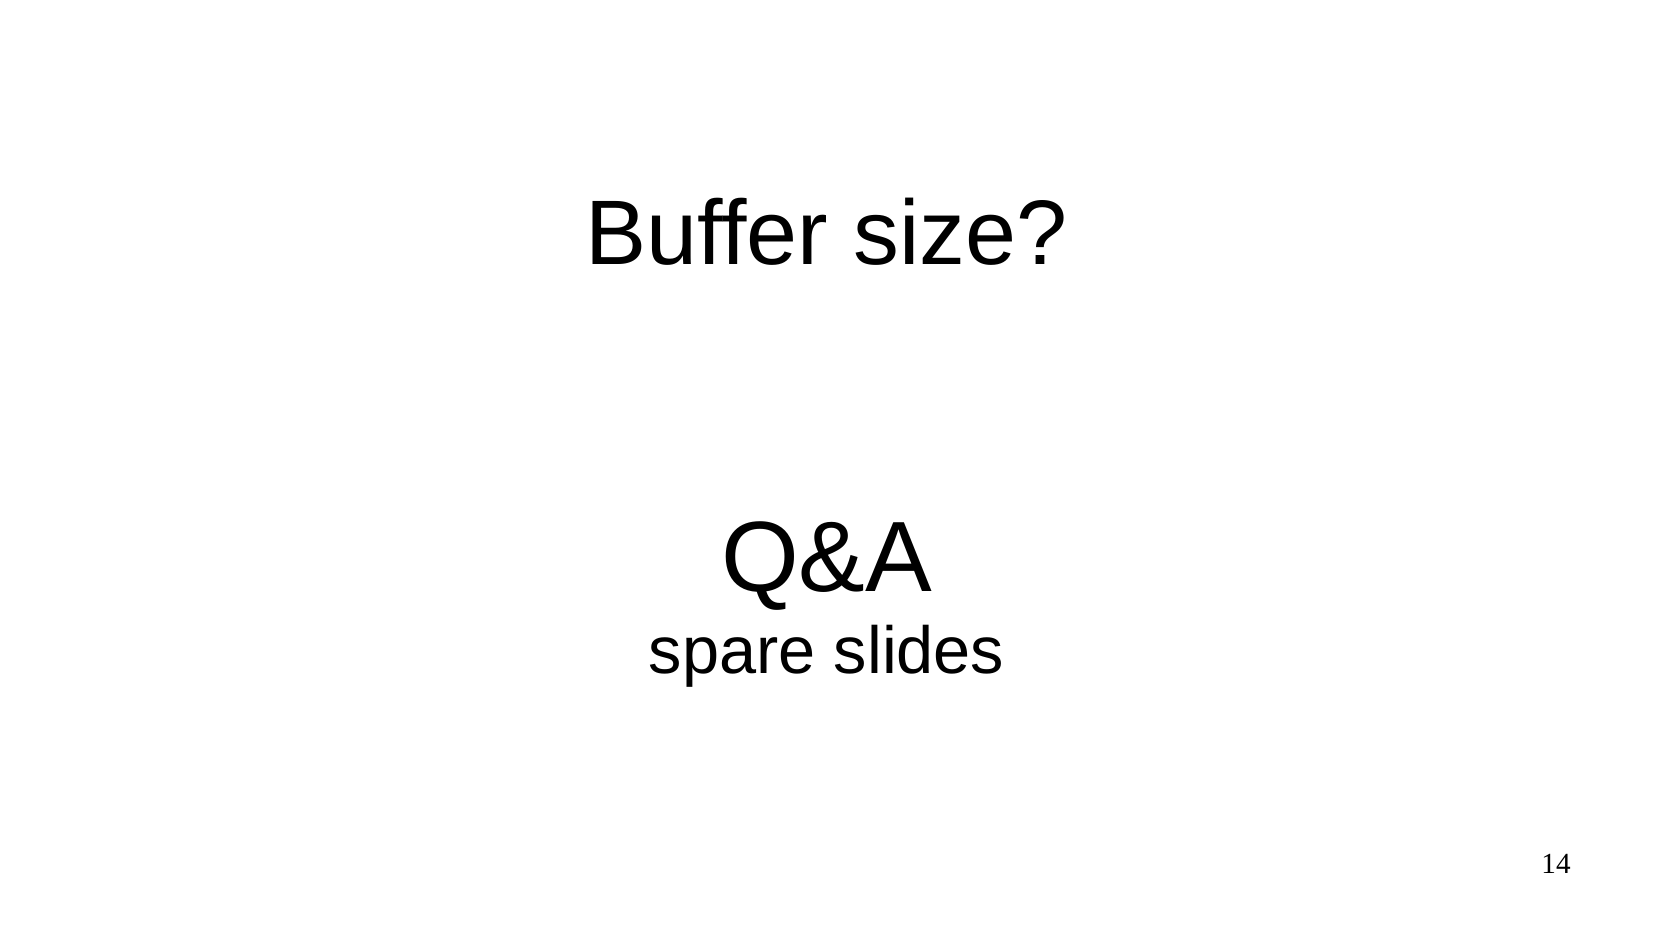

# Buffer size?
Q&A
spare slides
14